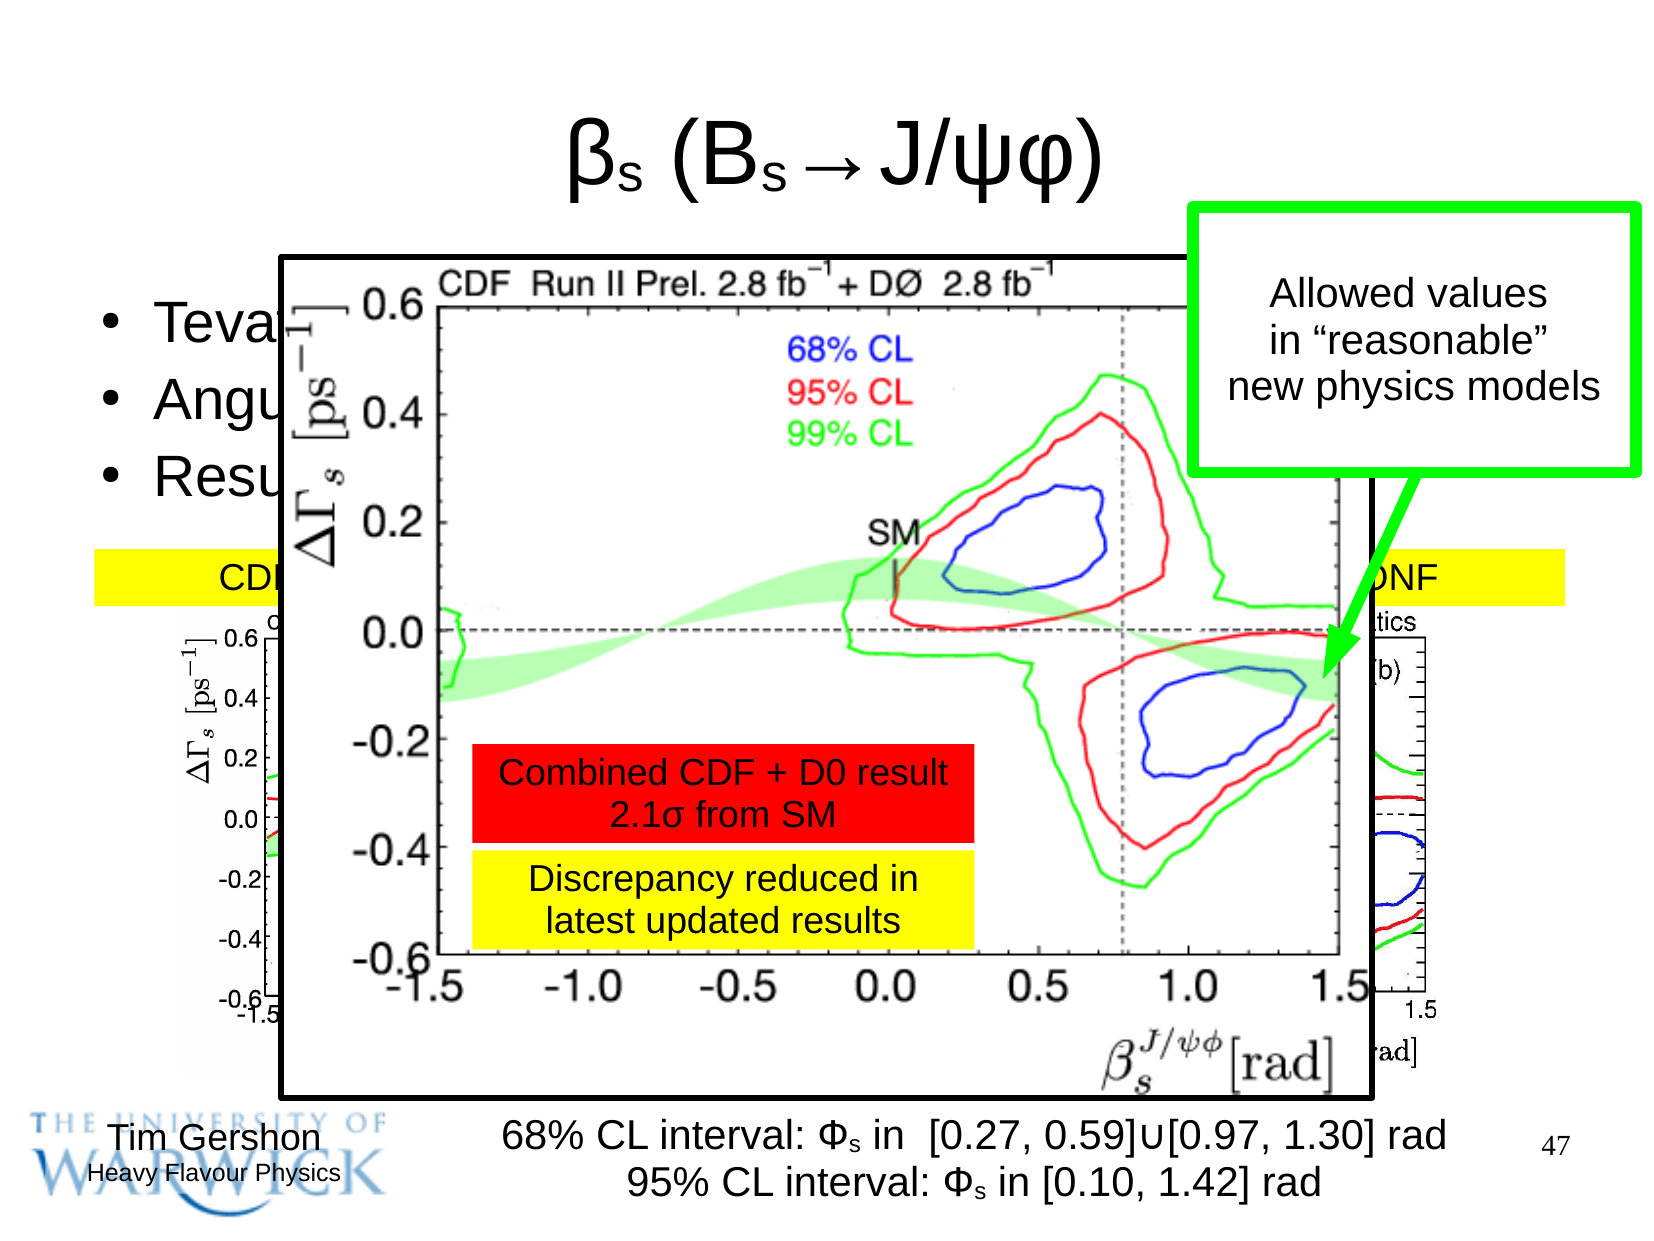

# βs (Bs→J/ψφ)
Allowed values
in “reasonable”
new physics models
Tevatron measurements using tagged Bs→J/ψφ
Angular analyses of vector-vector final state
Results depend on ΔΓ
CDF note 9787
D0 5928-CONF
Combined CDF + D0 result
2.1σ from SM
Discrepancy reduced in latest updated results
68% CL interval: Фs in [0.27, 0.59]∪[0.97, 1.30] rad
95% CL interval: Фs in [0.10, 1.42] rad
Tim Gershon
Heavy Flavour Physics
47